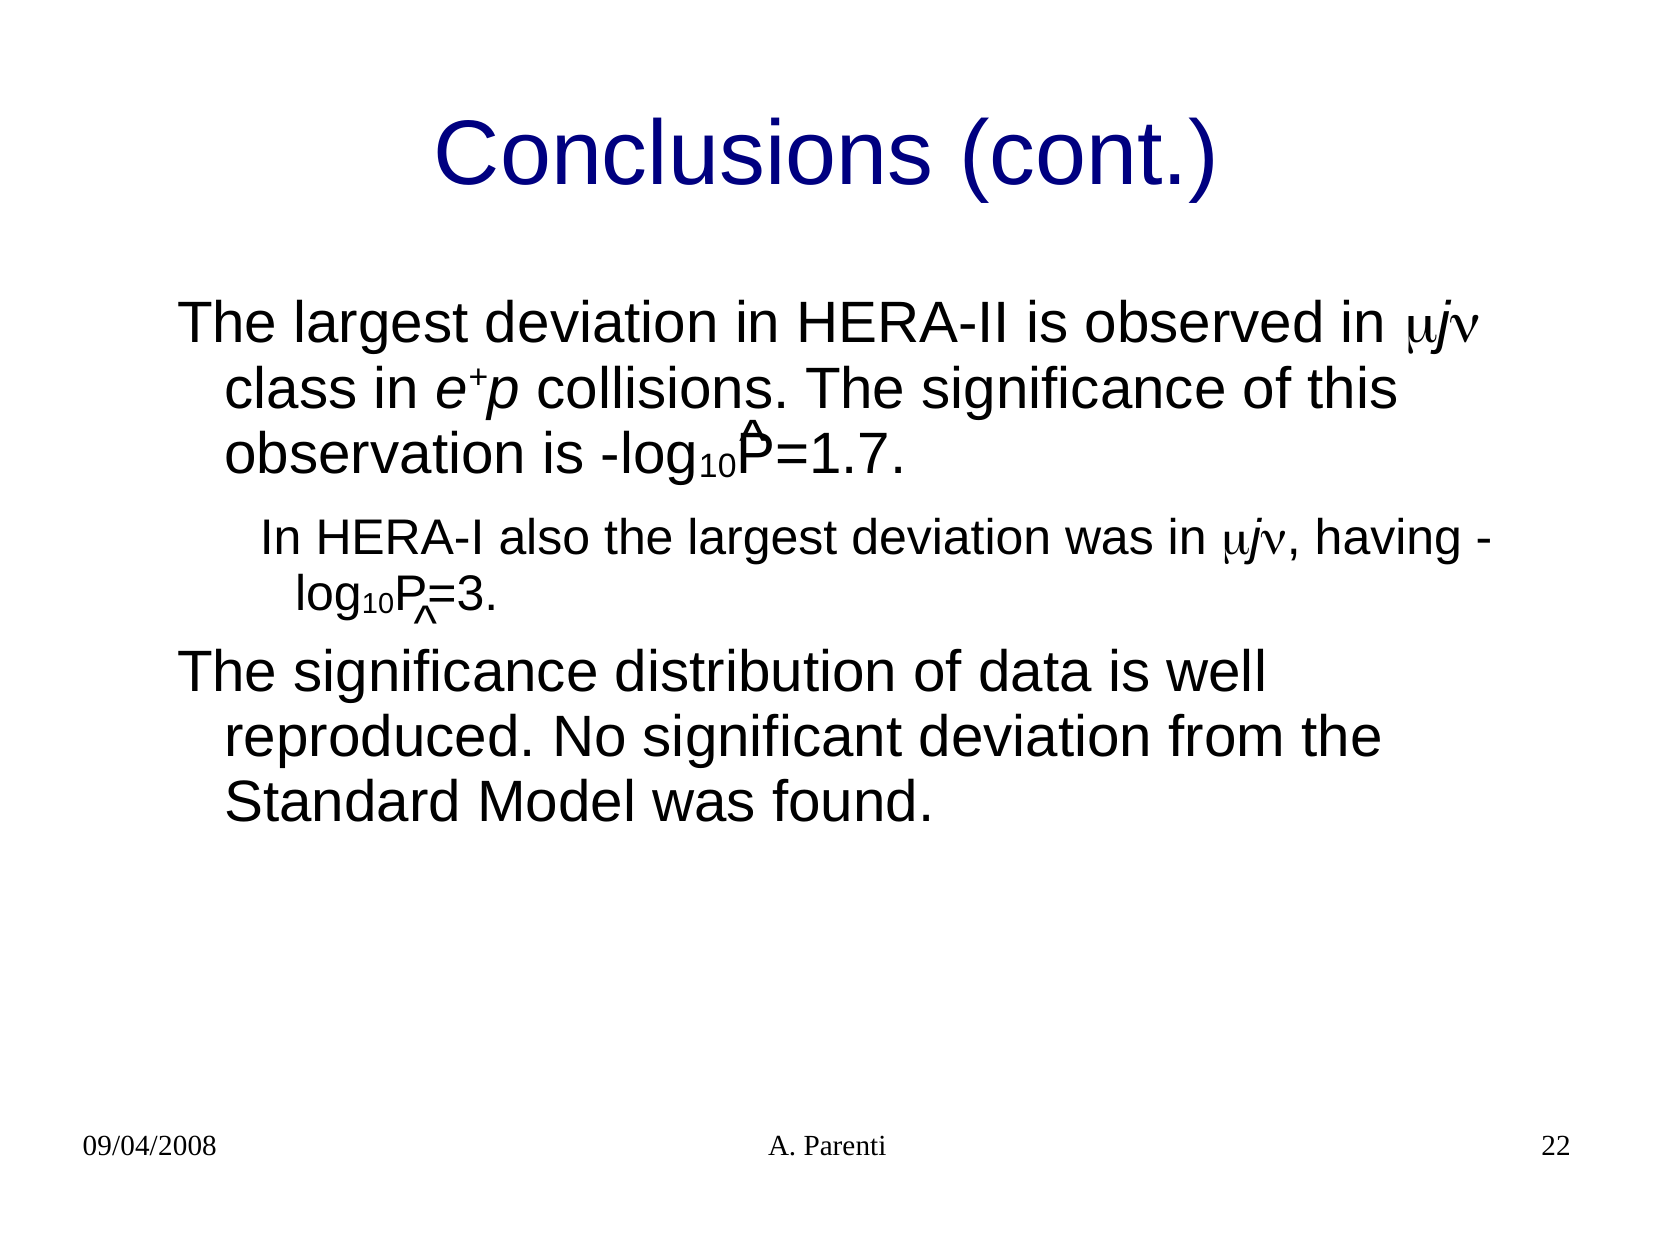

# Conclusions (cont.)
The largest deviation in HERA-II is observed in mjn class in e+p collisions. The significance of this observation is -log10P=1.7.
In HERA-I also the largest deviation was in mjn, having -log10P=3.
The significance distribution of data is well reproduced. No significant deviation from the Standard Model was found.
^
^
09/04/2008
A. Parenti
22